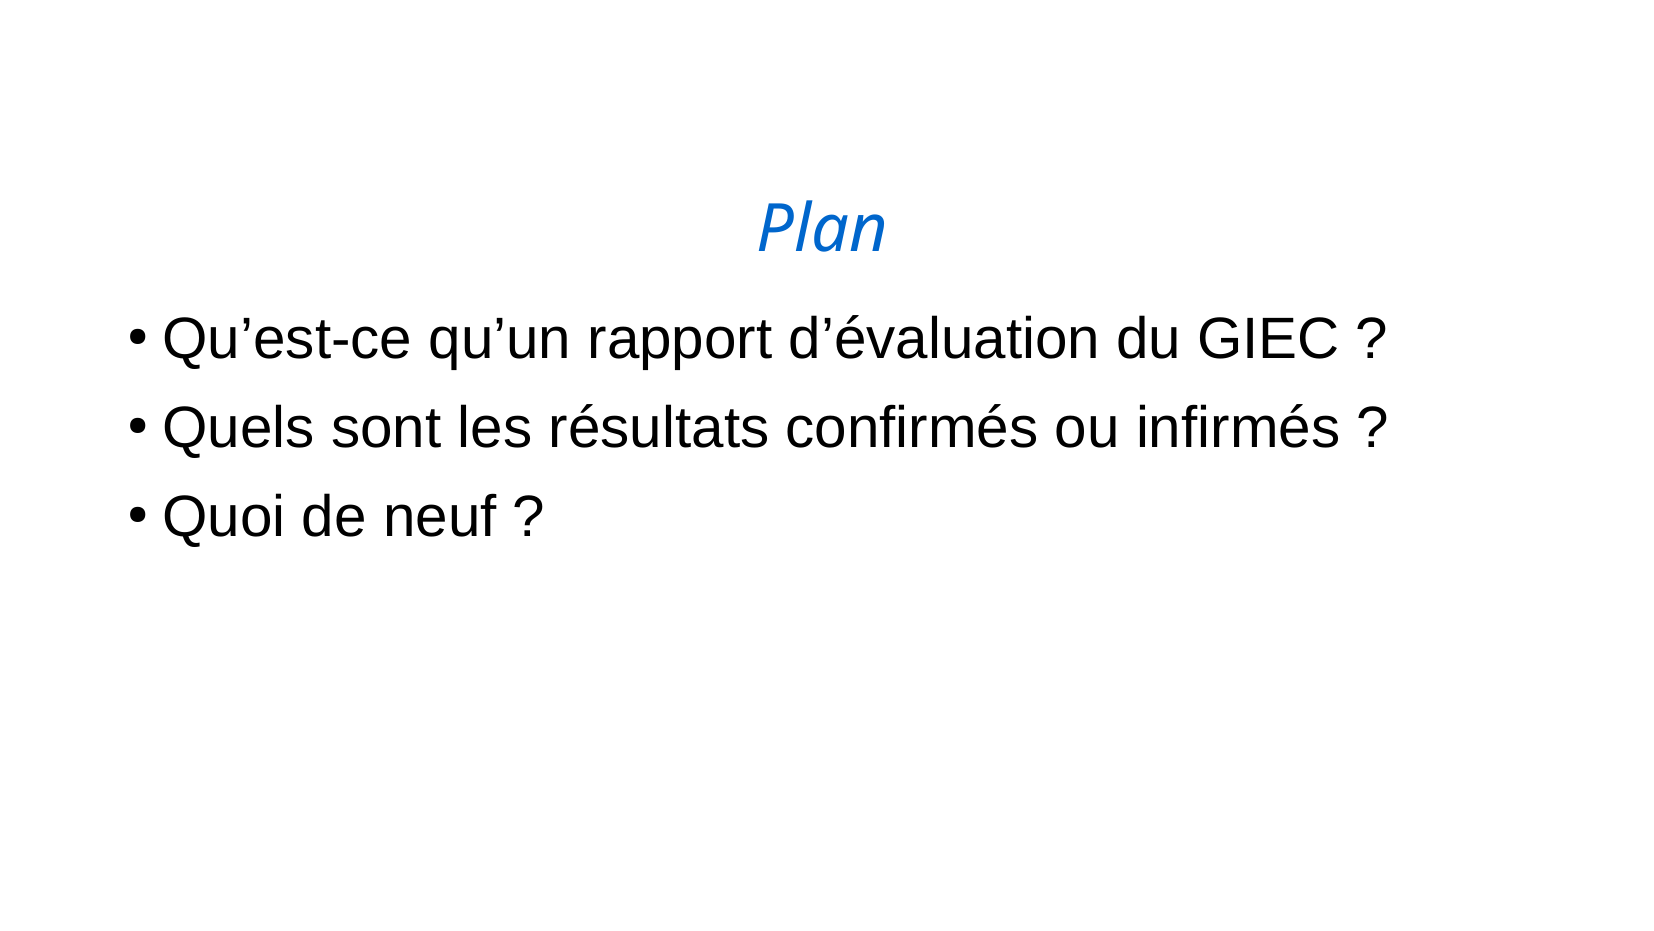

Plan
Qu’est-ce qu’un rapport d’évaluation du GIEC ?
Quels sont les résultats confirmés ou infirmés ?
Quoi de neuf ?